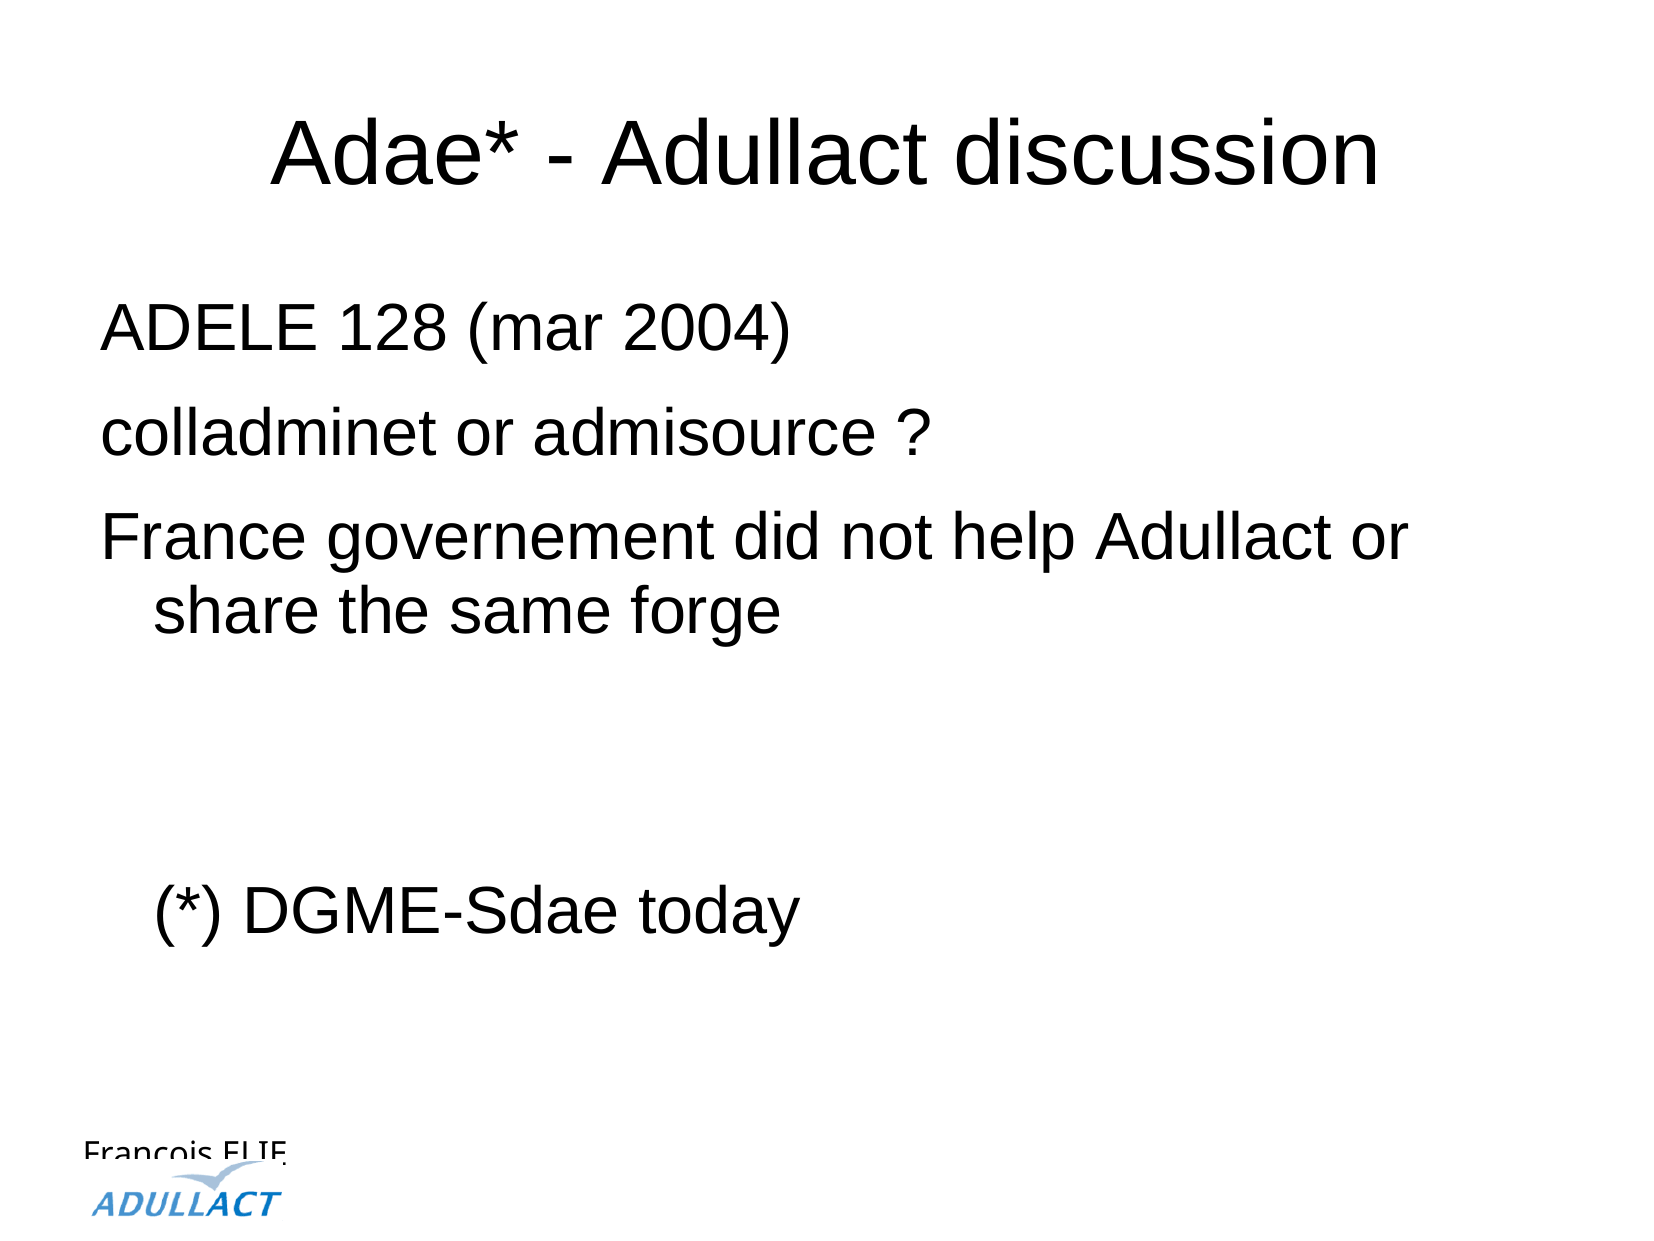

# Adae* - Adullact discussion
ADELE 128 (mar 2004)
colladminet or admisource ?
France governement did not help Adullact or share the same forge
(*) DGME-Sdae today